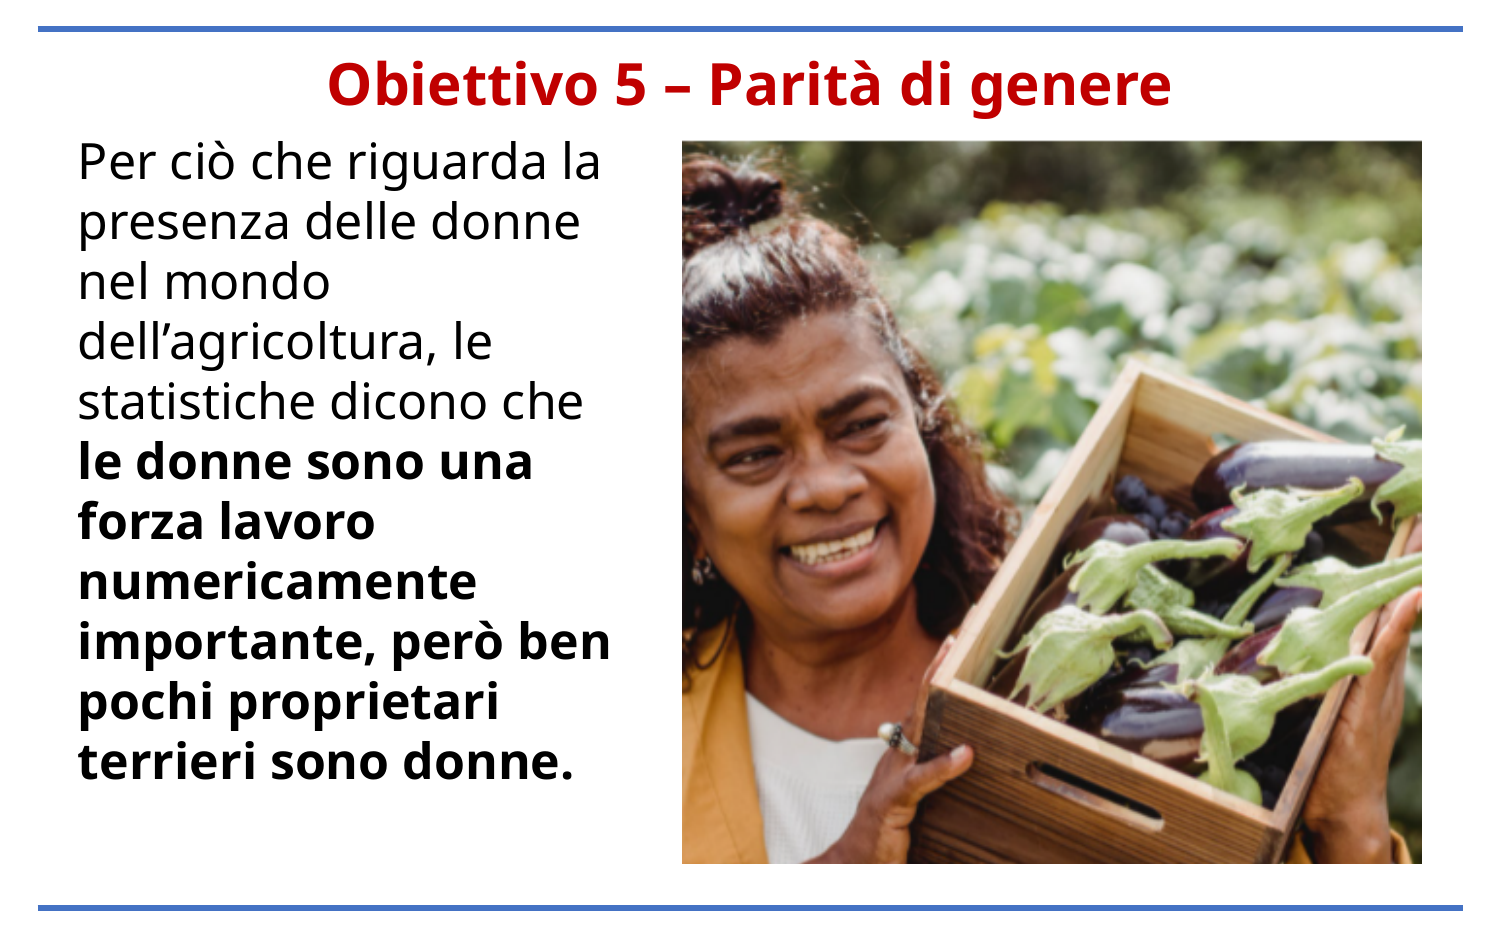

# Obiettivo 5 – Parità di genere
Per ciò che riguarda la presenza delle donne nel mondo dell’agricoltura, le statistiche dicono che le donne sono una forza lavoro numericamente importante, però ben pochi proprietari terrieri sono donne.